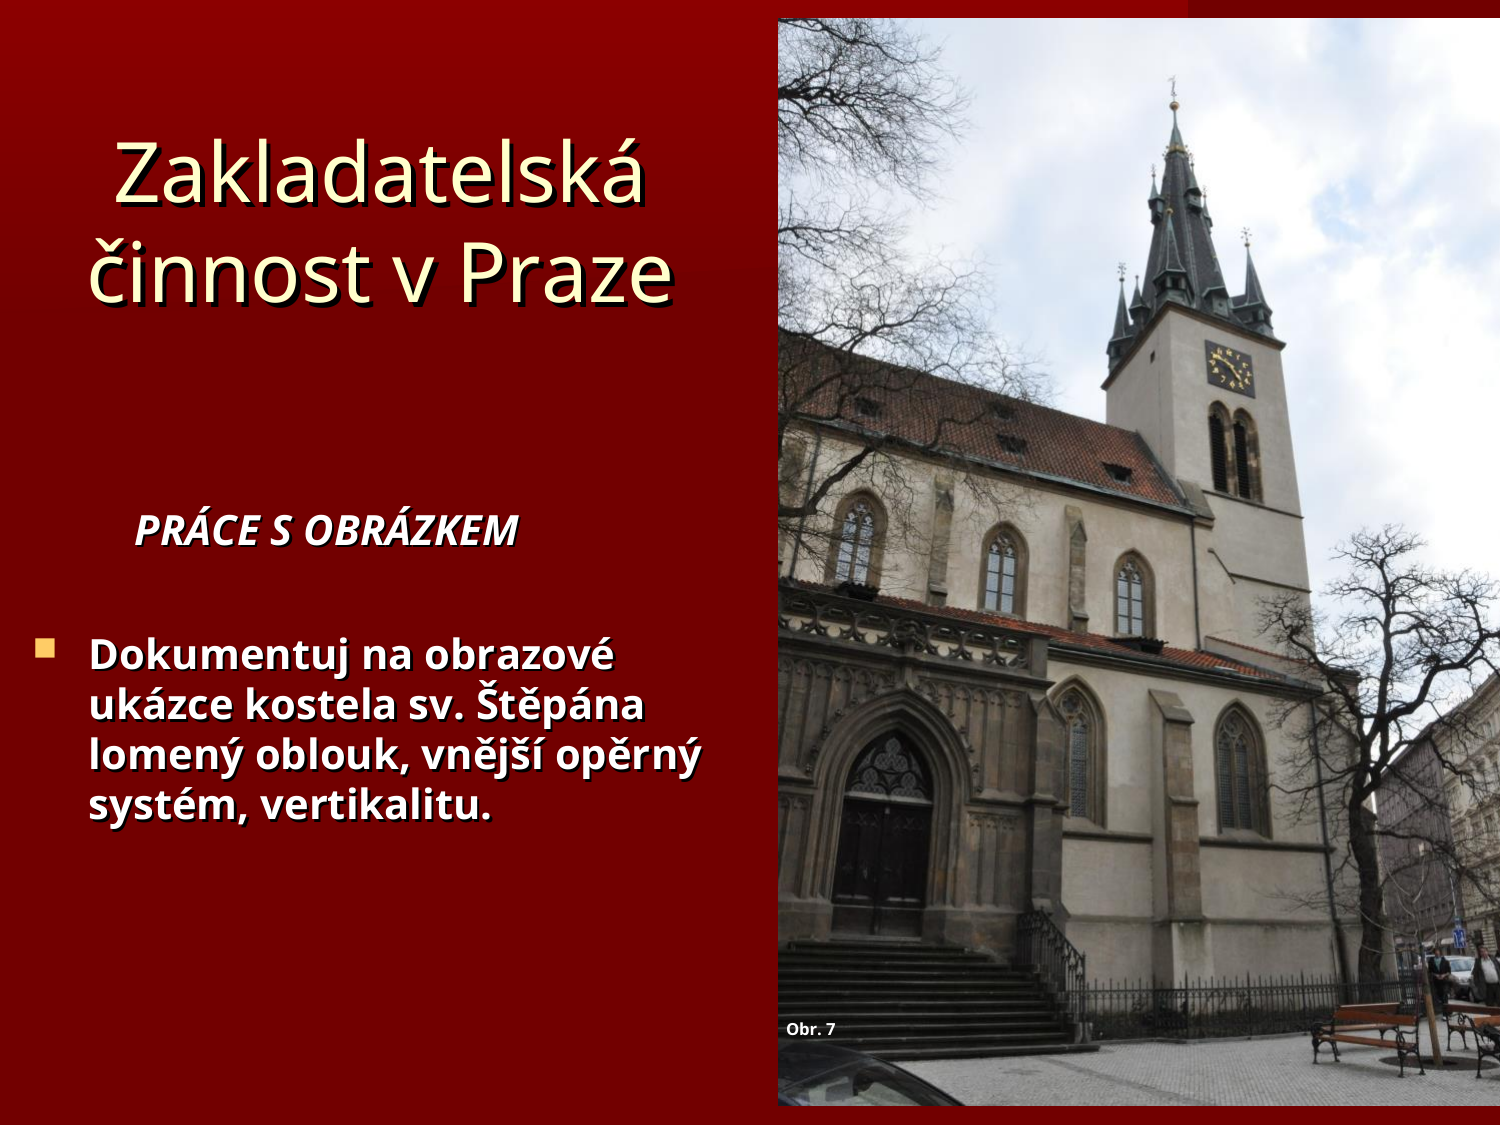

# Zakladatelská činnost v Praze
	 PRÁCE S OBRÁZKEM
Dokumentuj na obrazové ukázce kostela sv. Štěpána lomený oblouk, vnější opěrný systém, vertikalitu.
Obr. 7